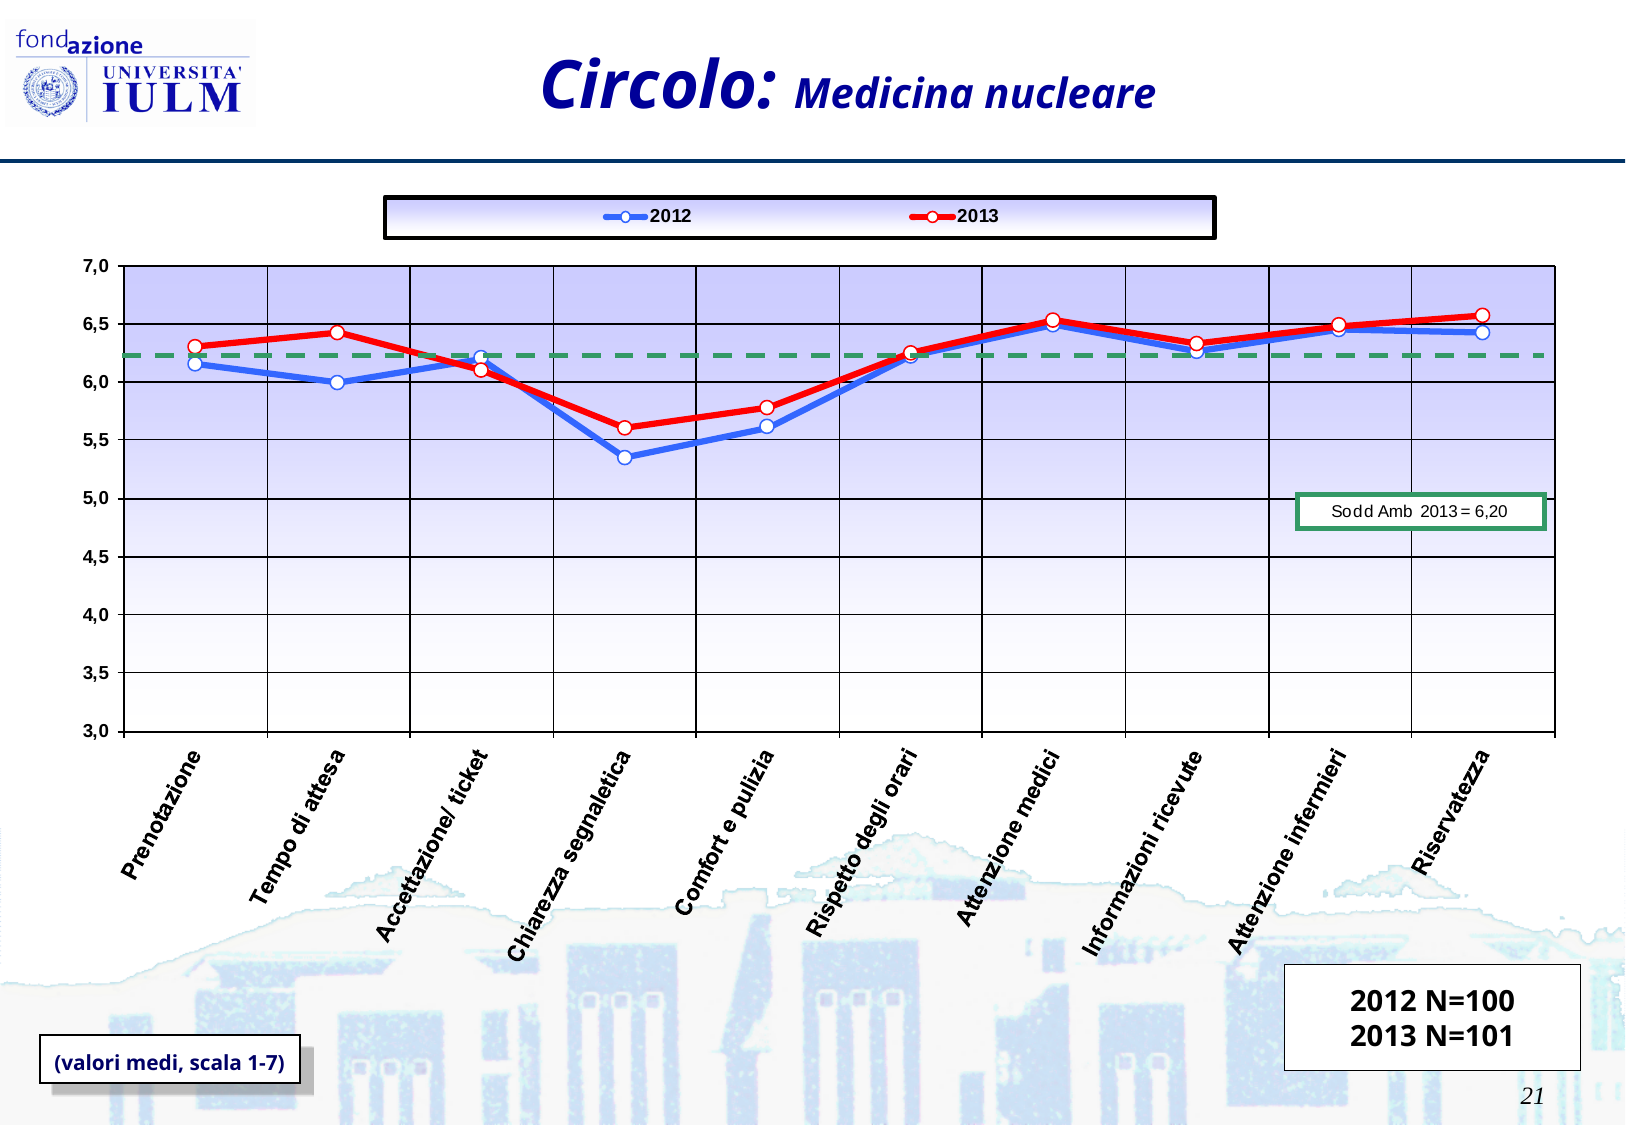

Circolo: Medicina nucleare
2012 N=100
2013 N=101
(valori medi, scala 1-7)